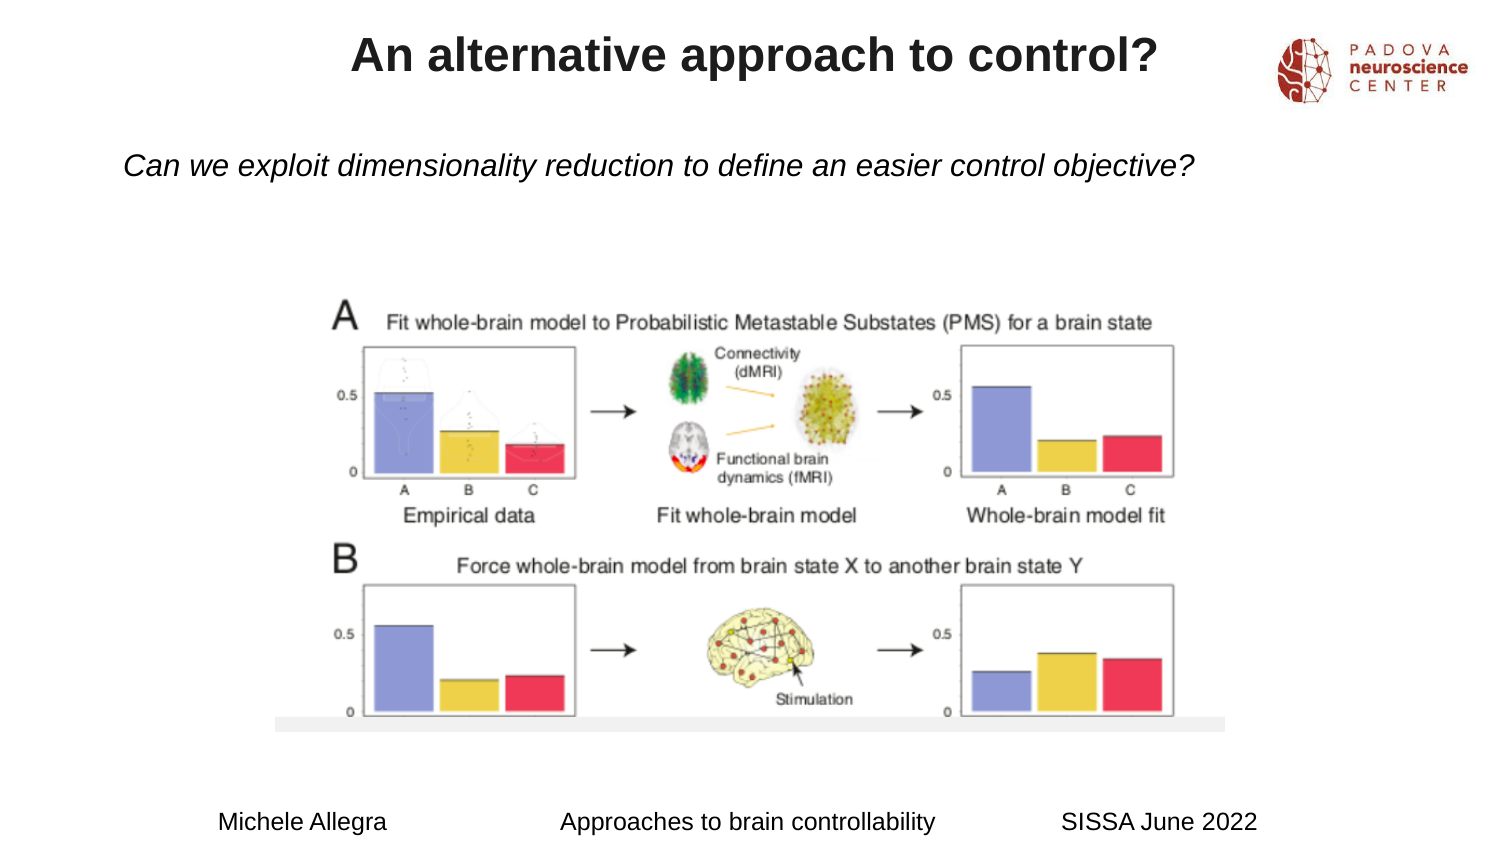

An alternative approach to control?
Can we exploit dimensionality reduction to define an easier control objective?
Michele Allegra Approaches to brain controllability SISSA June 2022